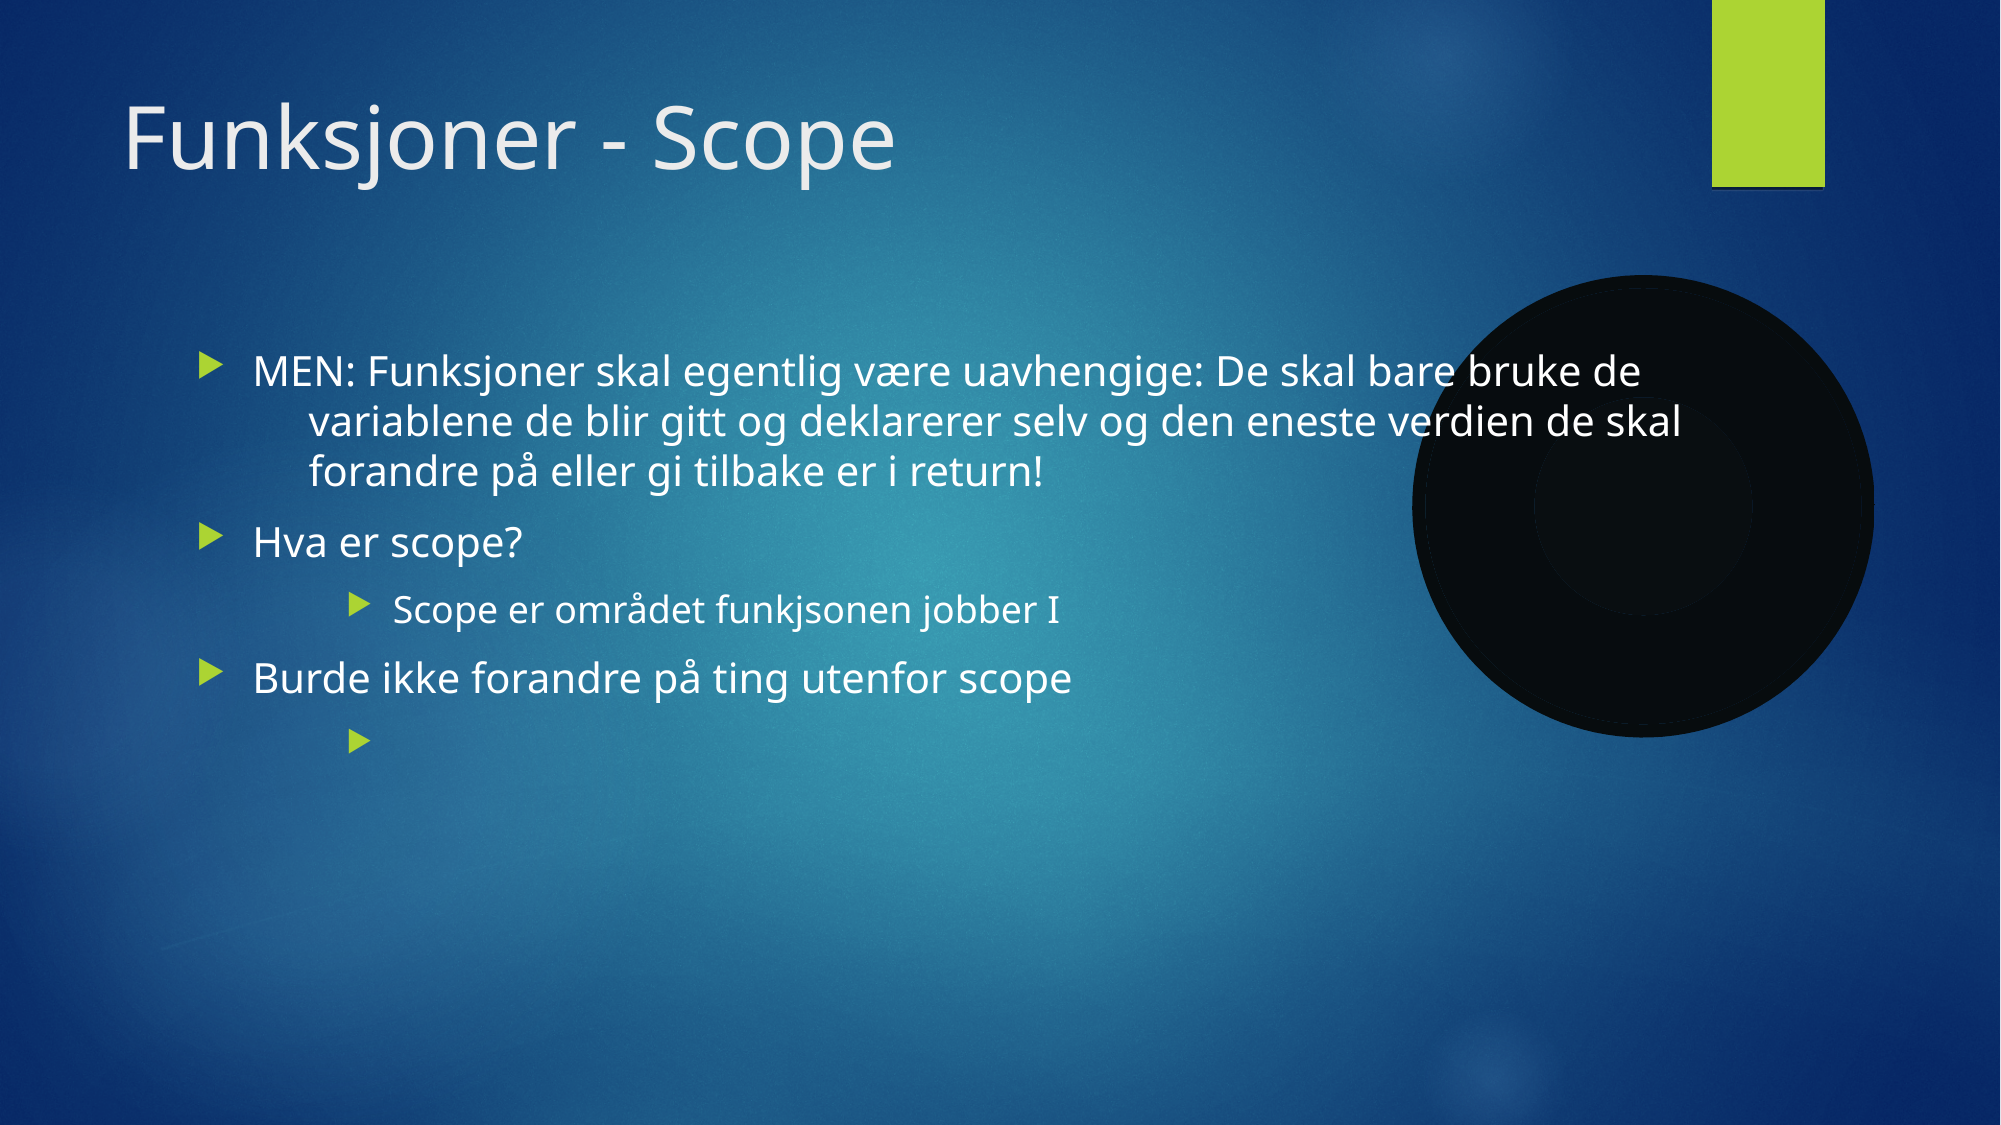

# Funksjoner - Scope
MEN: Funksjoner skal egentlig være uavhengige: De skal bare bruke de variablene de blir gitt og deklarerer selv og den eneste verdien de skal forandre på eller gi tilbake er i return!
Hva er scope?
Scope er området funkjsonen jobber I
Burde ikke forandre på ting utenfor scope